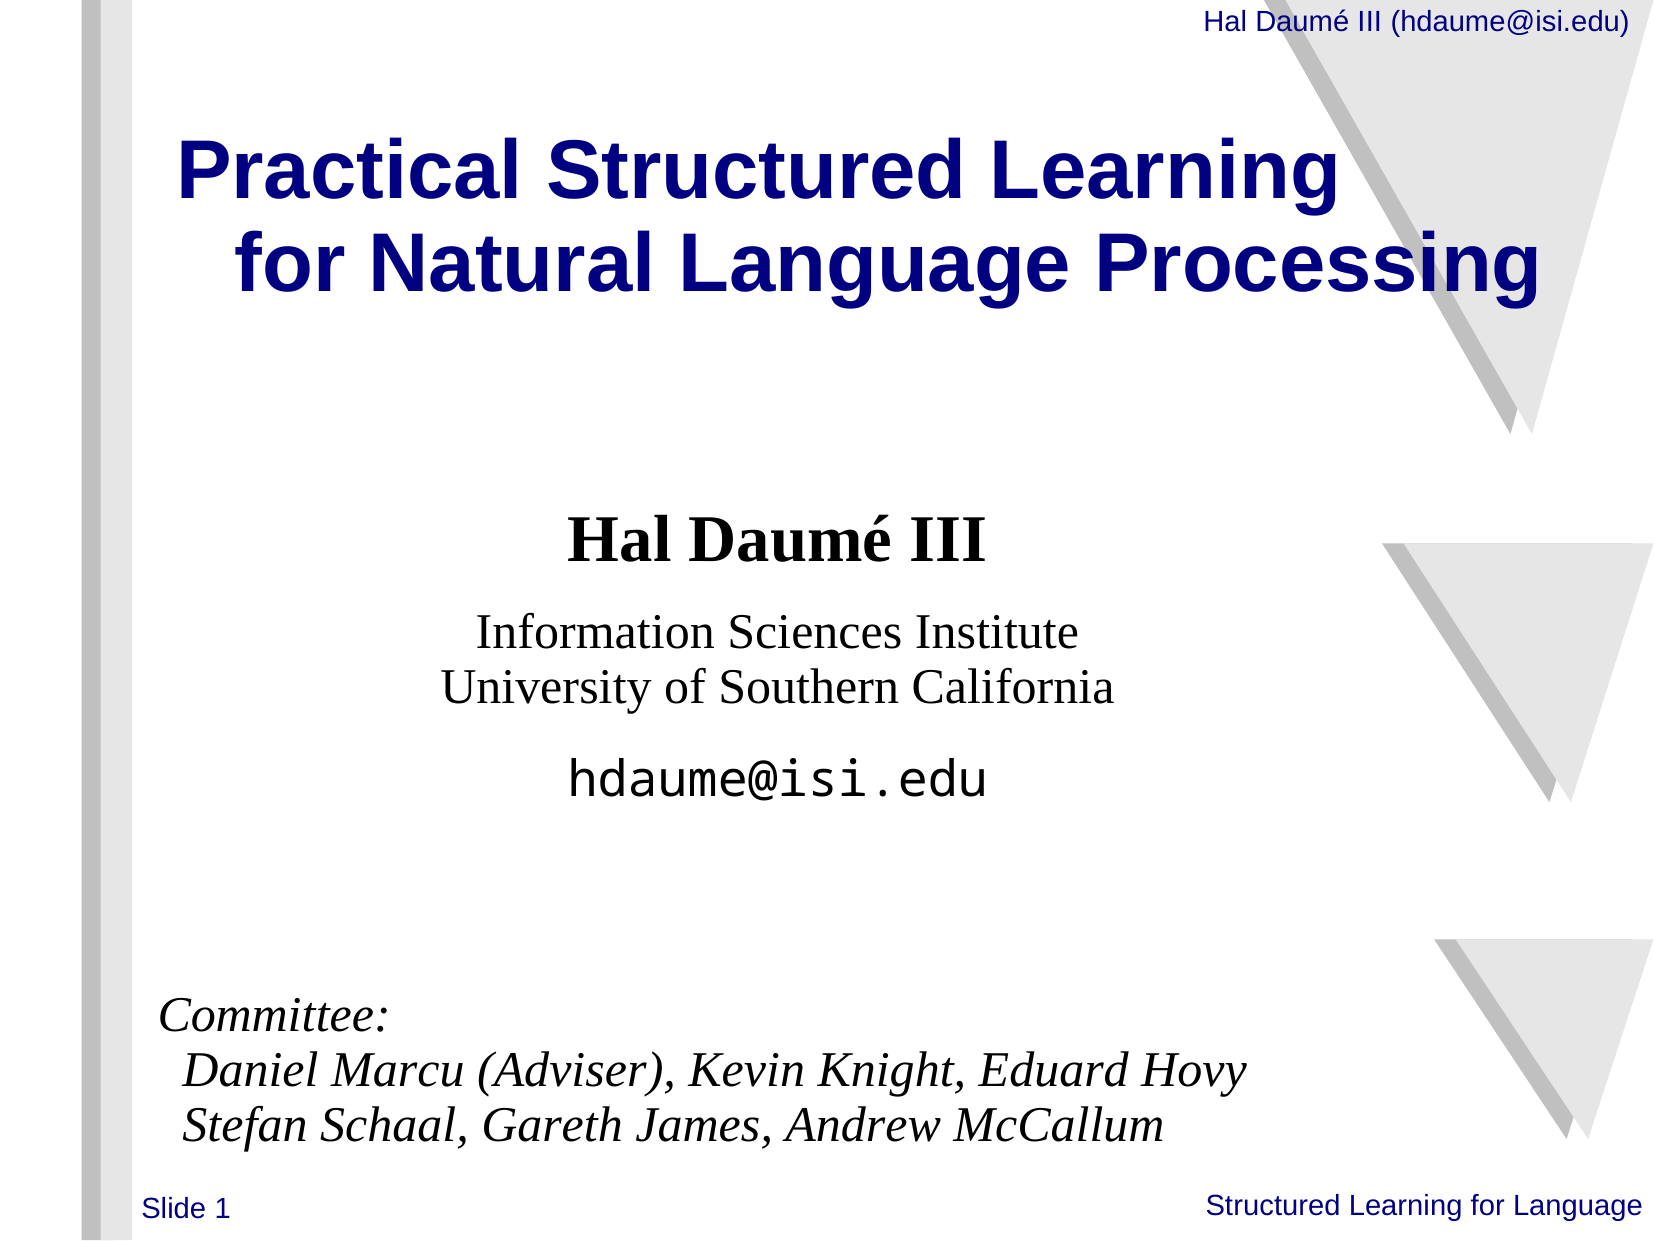

# Practical Structured Learning for Natural Language Processing
Hal Daumé III
Information Sciences Institute
University of Southern California
hdaume@isi.edu
Committee:
 Daniel Marcu (Adviser), Kevin Knight, Eduard Hovy
 Stefan Schaal, Gareth James, Andrew McCallum